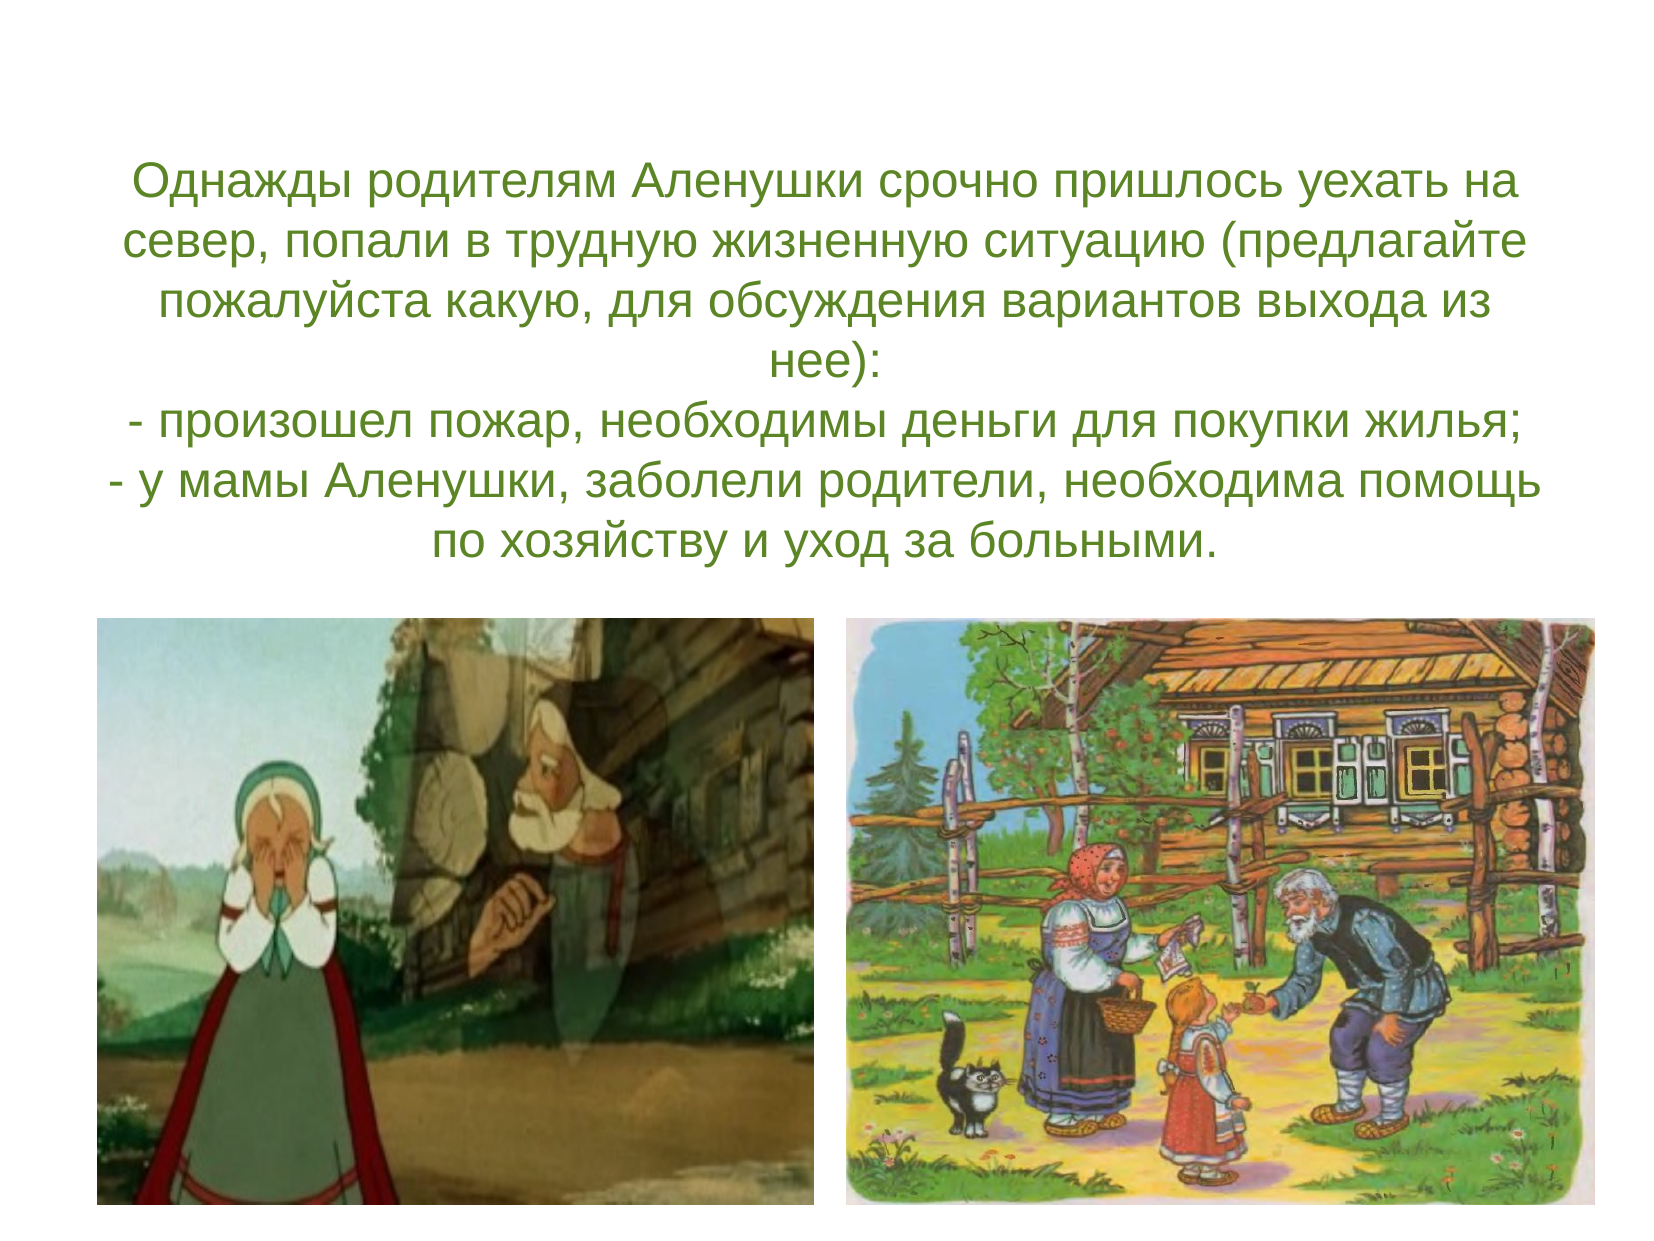

# Однажды родителям Аленушки срочно пришлось уехать на север, попали в трудную жизненную ситуацию (предлагайте пожалуйста какую, для обсуждения вариантов выхода из нее): - произошел пожар, необходимы деньги для покупки жилья; - у мамы Аленушки, заболели родители, необходима помощь по хозяйству и уход за больными.